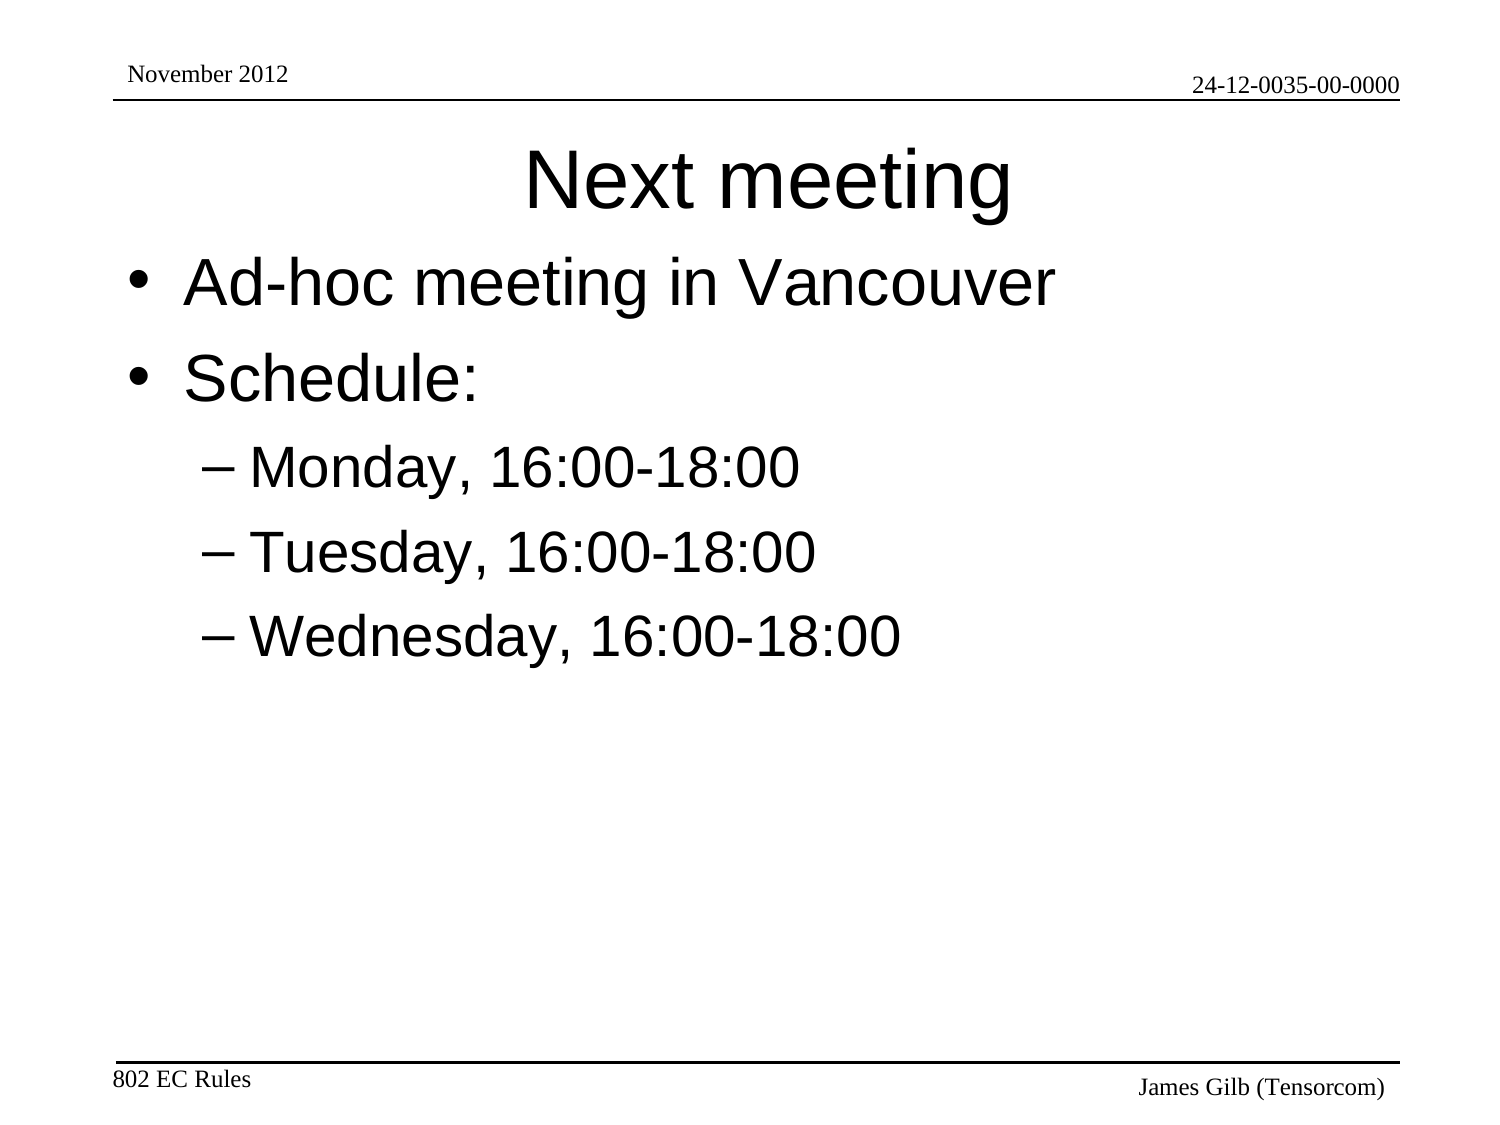

# Next meeting
Ad-hoc meeting in Vancouver
Schedule:
Monday, 16:00-18:00
Tuesday, 16:00-18:00
Wednesday, 16:00-18:00